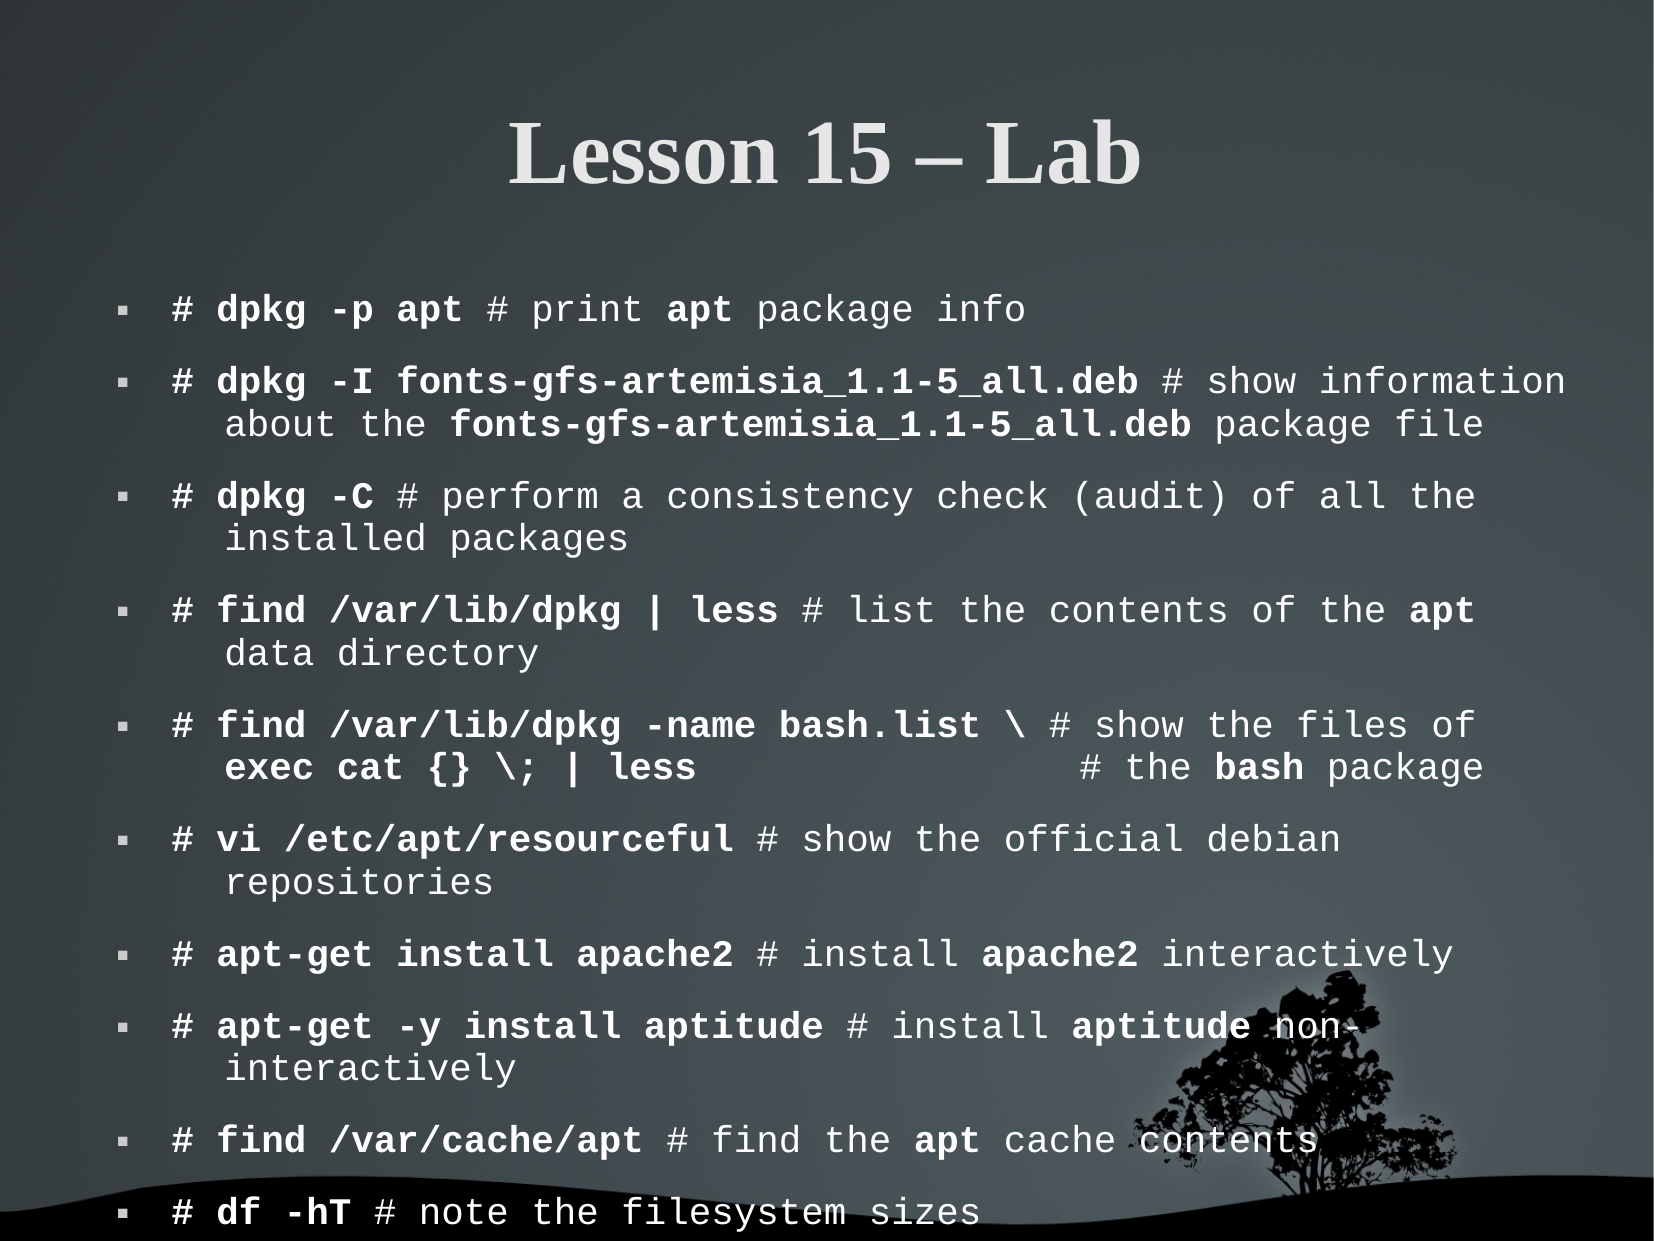

Lesson 15 – Lab
# # dpkg -p apt # print apt package info
# dpkg -I fonts-gfs-artemisia_1.1-5_all.deb # show information about the fonts-gfs-artemisia_1.1-5_all.deb package file
# dpkg -C # perform a consistency check (audit) of all the installed packages
# find /var/lib/dpkg | less # list the contents of the apt data directory
# find /var/lib/dpkg -name bash.list \ # show the files of exec cat {} \; | less # the bash package
# vi /etc/apt/resourceful # show the official debian repositories
# apt-get install apache2 # install apache2 interactively
# apt-get -y install aptitude # install aptitude non-interactively
# find /var/cache/apt # find the apt cache contents
# df -hT # note the filesystem sizes
# apt-get clean # clean the apt cache
# df -hT # any differences?